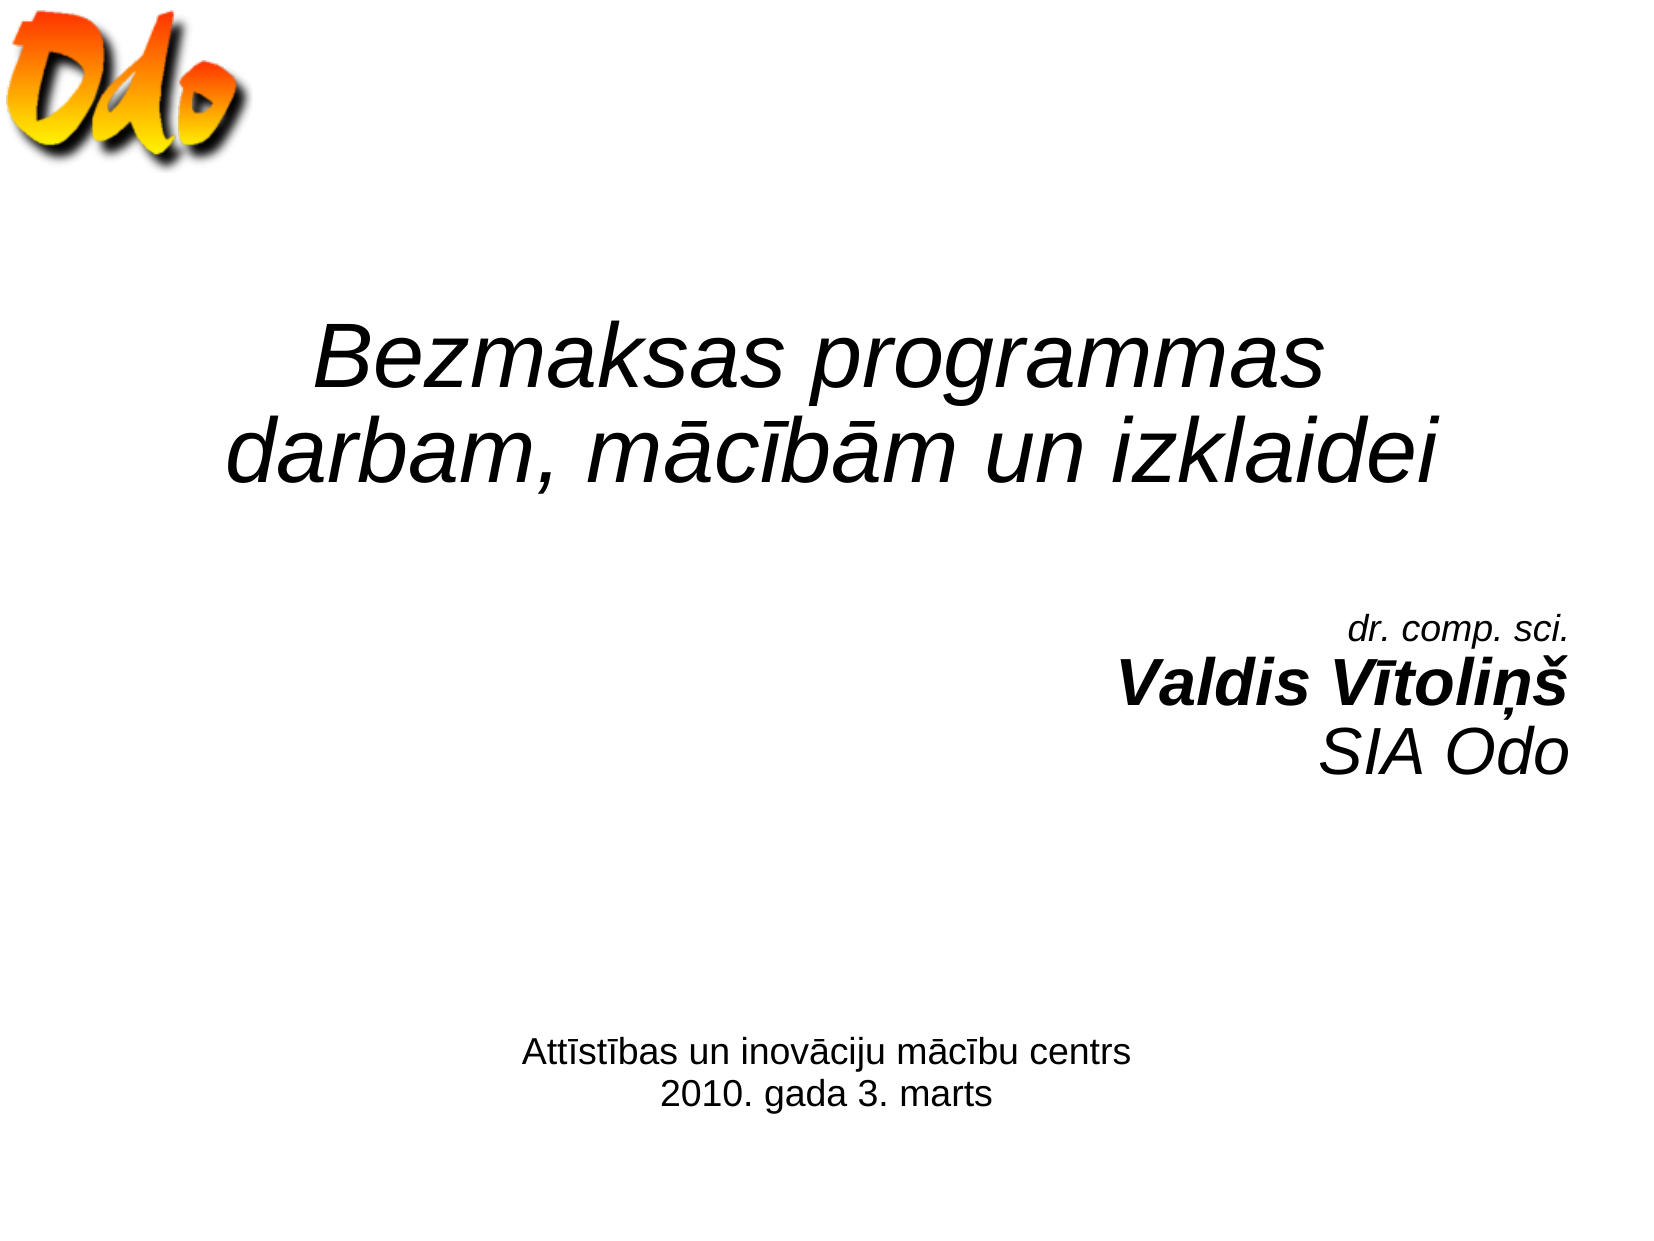

# Bezmaksas programmas darbam, mācībām un izklaidei
dr. comp. sci.
Valdis Vītoliņš
SIA Odo
Attīstības un inovāciju mācību centrs
2010. gada 3. marts